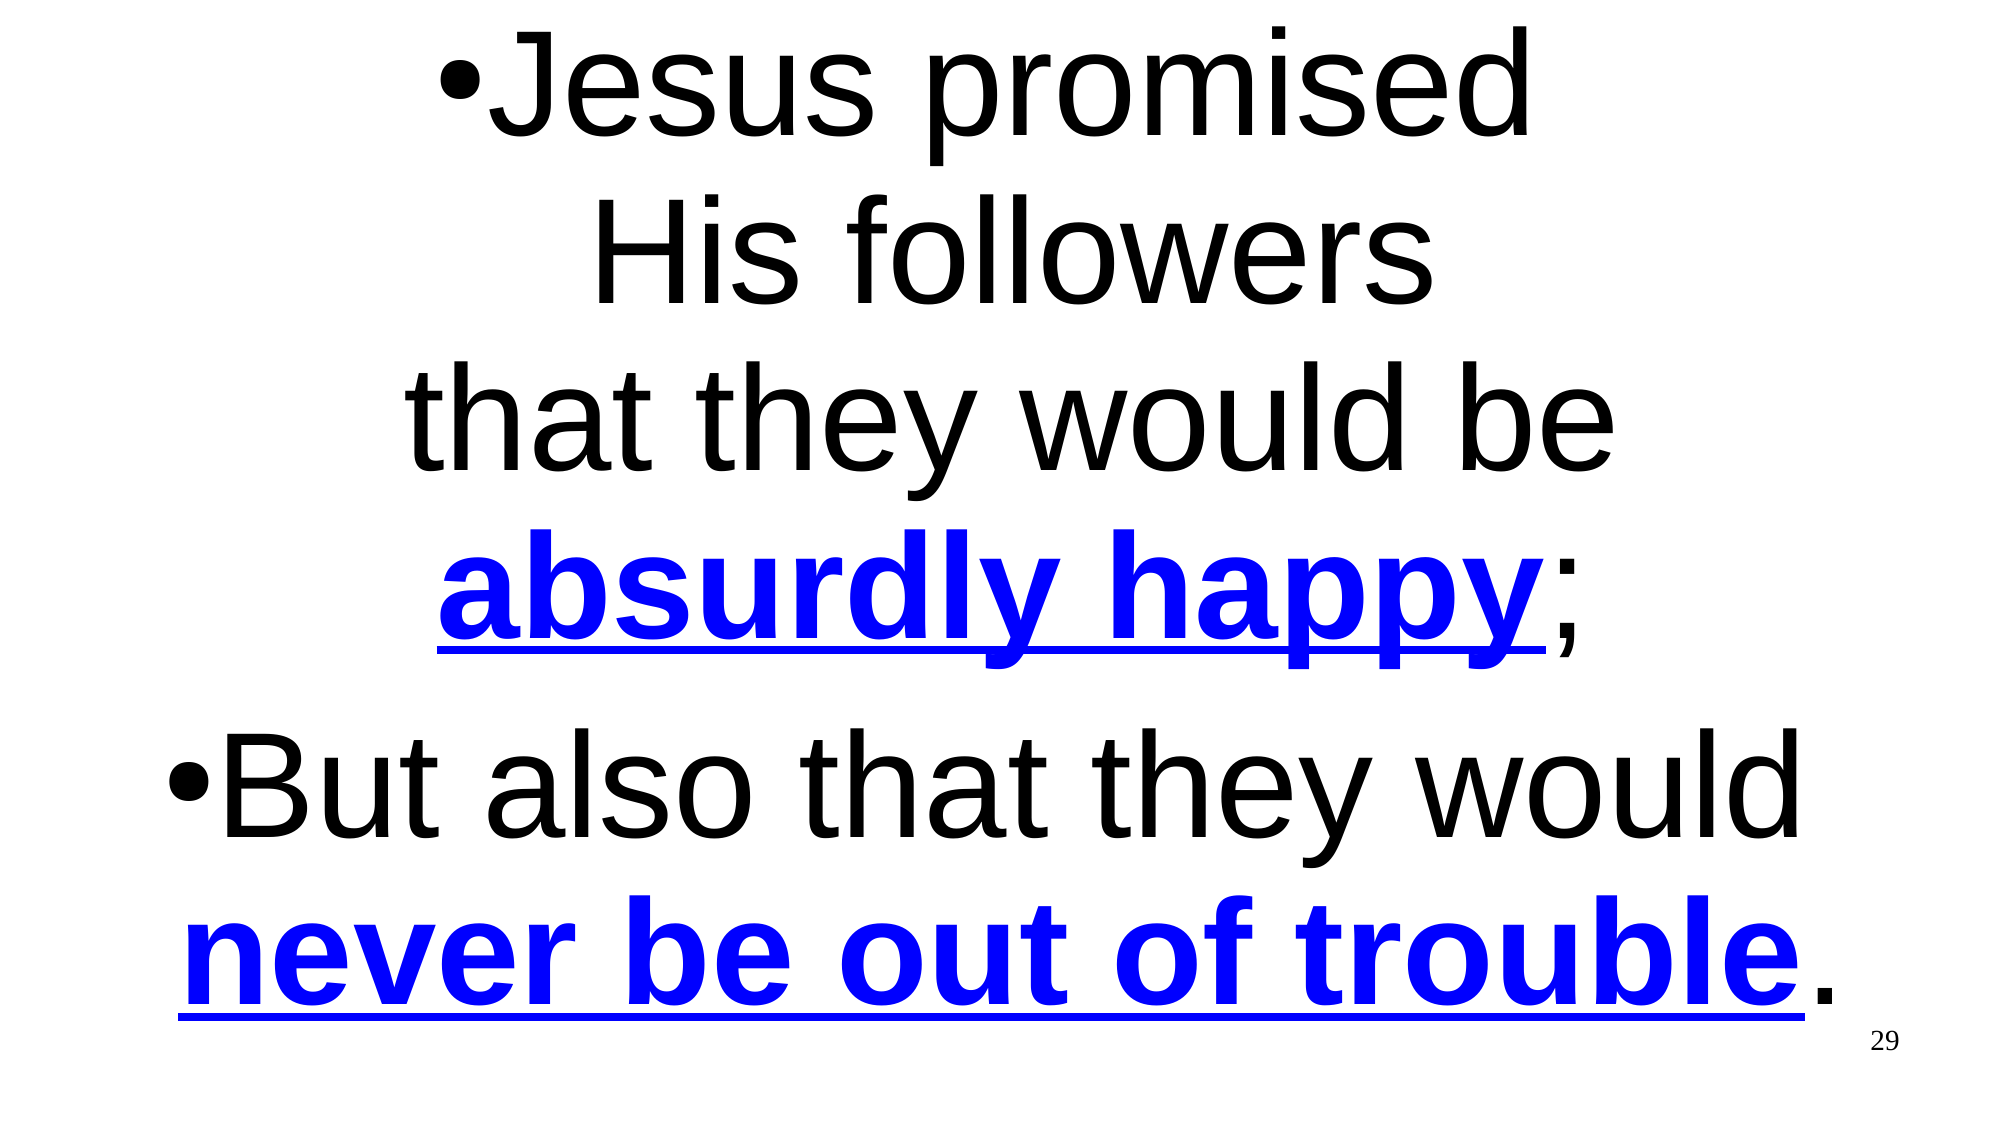

# Jesus promised His followers that they would be absurdly happy;
But also that they would
never be out of trouble.
29